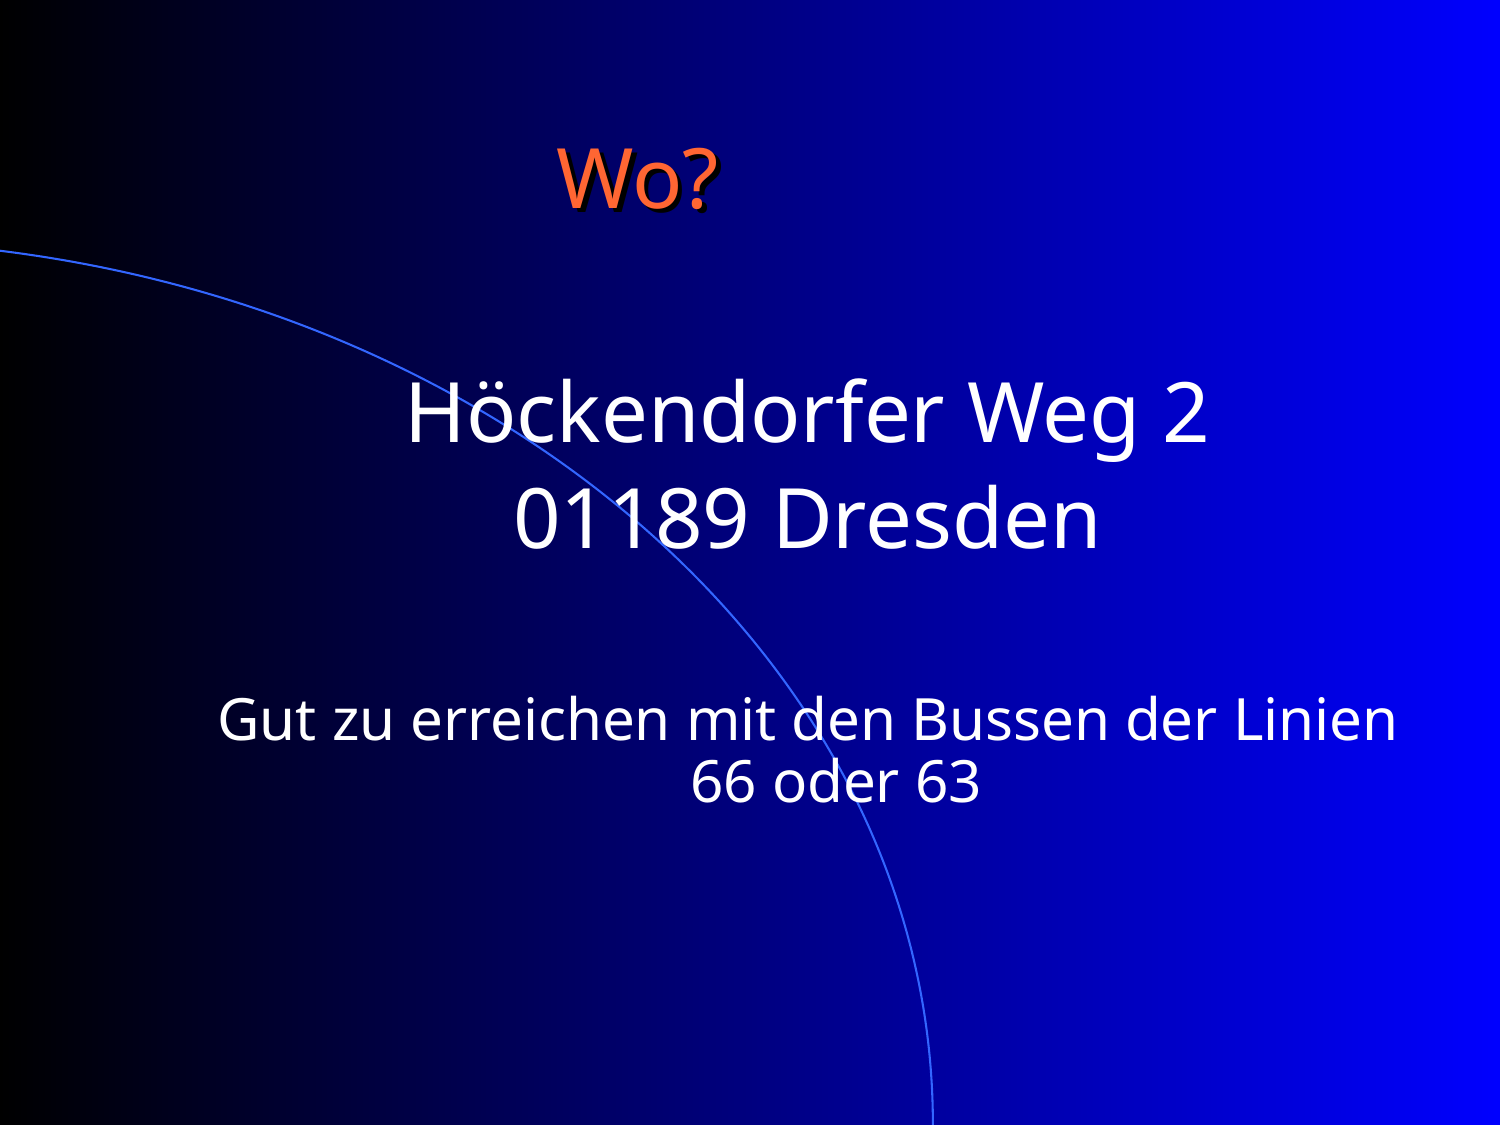

# Wo?
Höckendorfer Weg 2
01189 Dresden
Gut zu erreichen mit den Bussen der Linien 66 oder 63